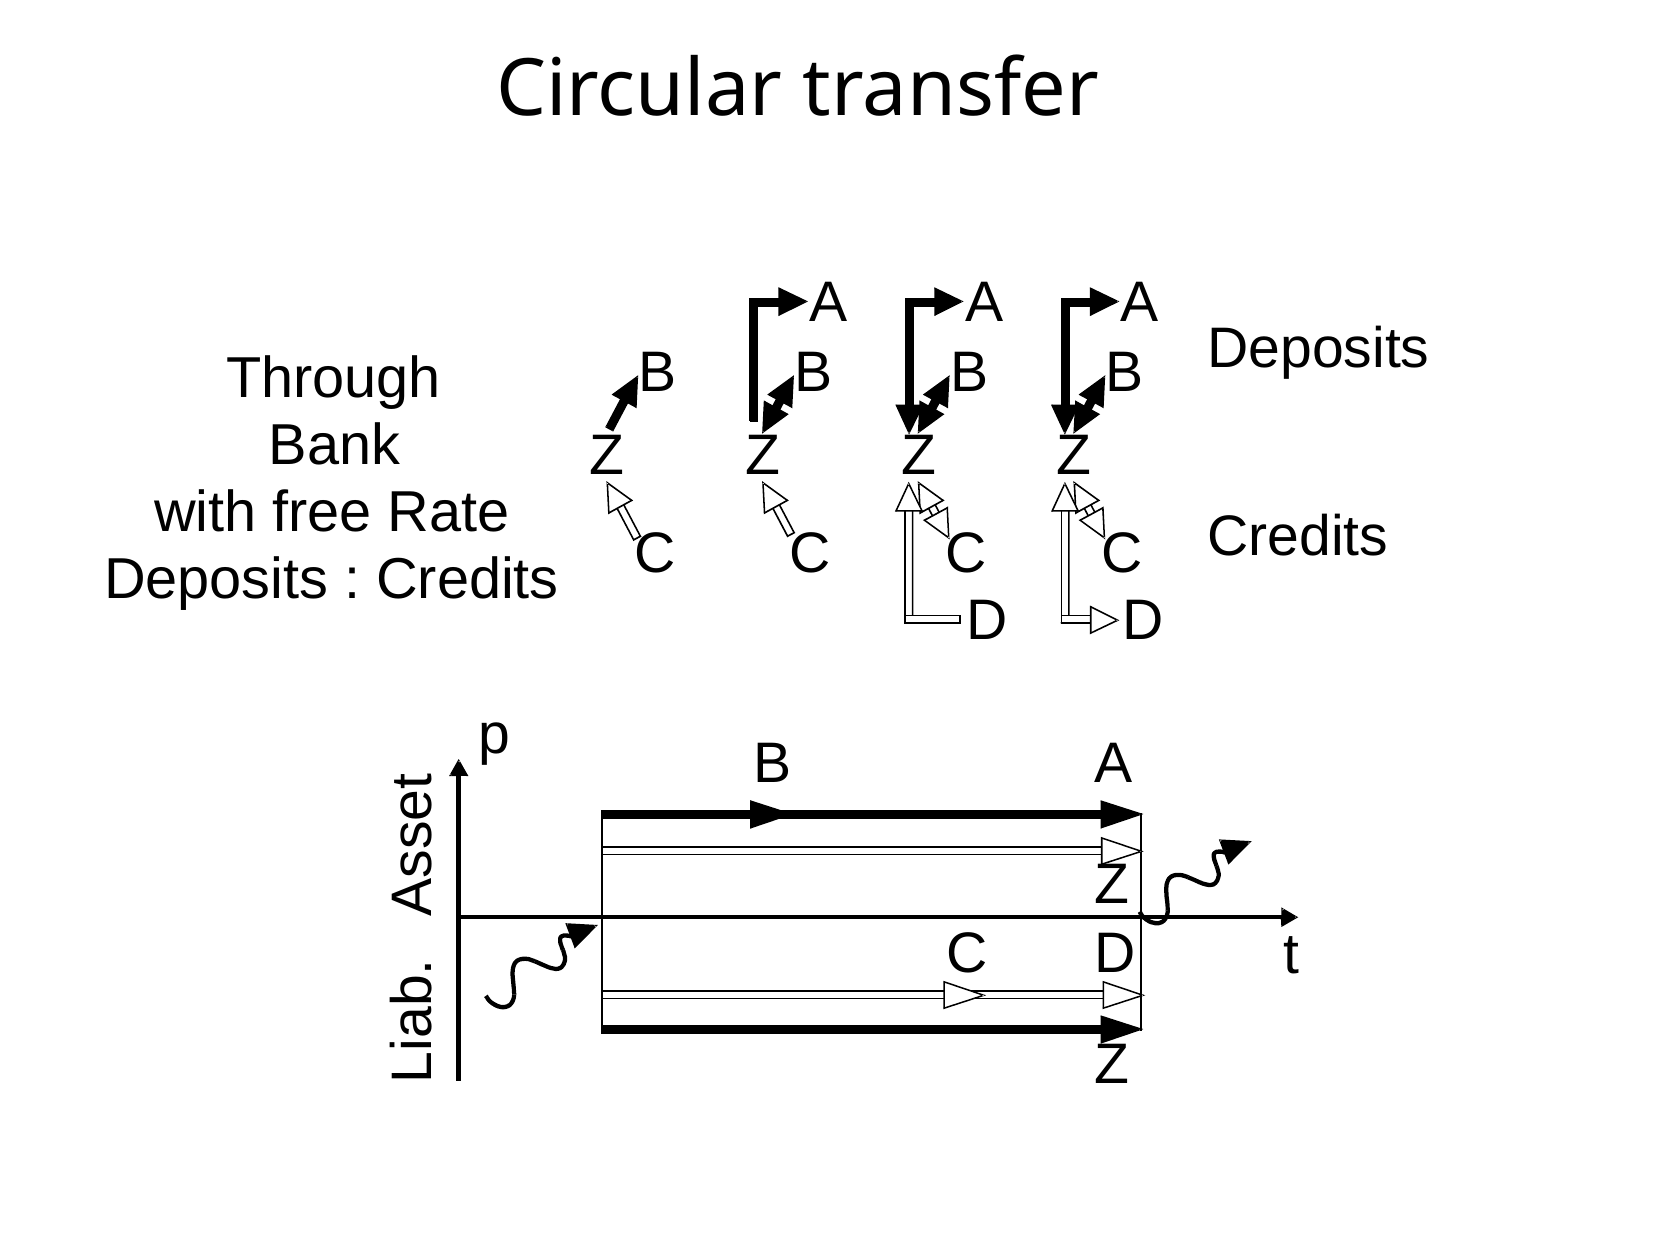

Circular transfer
A
A
A
Deposits
B
B
B
B
Through
Bank
Z
Z
Z
Z
with free Rate
Credits
C
C
C
C
Deposits : Credits
D
D
p
B
A
Asset
Z
C
D
t
Liab.
Z